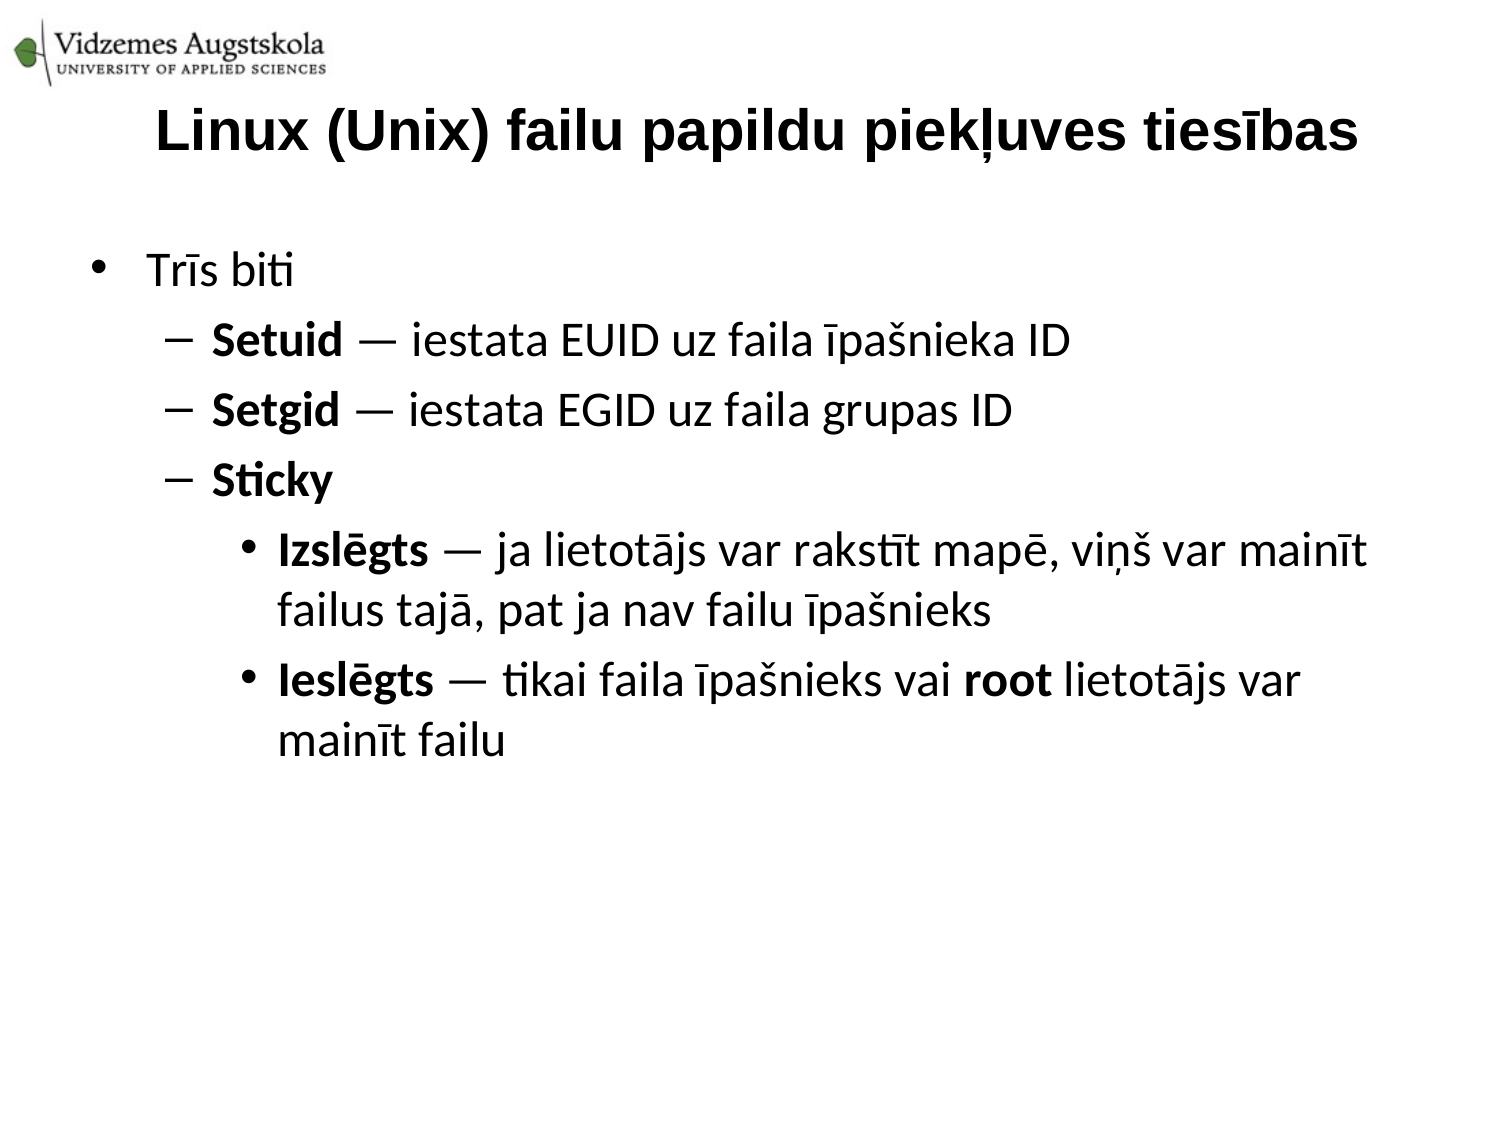

# Linux (Unix) failu papildu piekļuves tiesības
Trīs biti
Setuid — iestata EUID uz faila īpašnieka ID
Setgid — iestata EGID uz faila grupas ID
Sticky
Izslēgts — ja lietotājs var rakstīt mapē, viņš var mainīt failus tajā, pat ja nav failu īpašnieks
Ieslēgts — tikai faila īpašnieks vai root lietotājs var mainīt failu